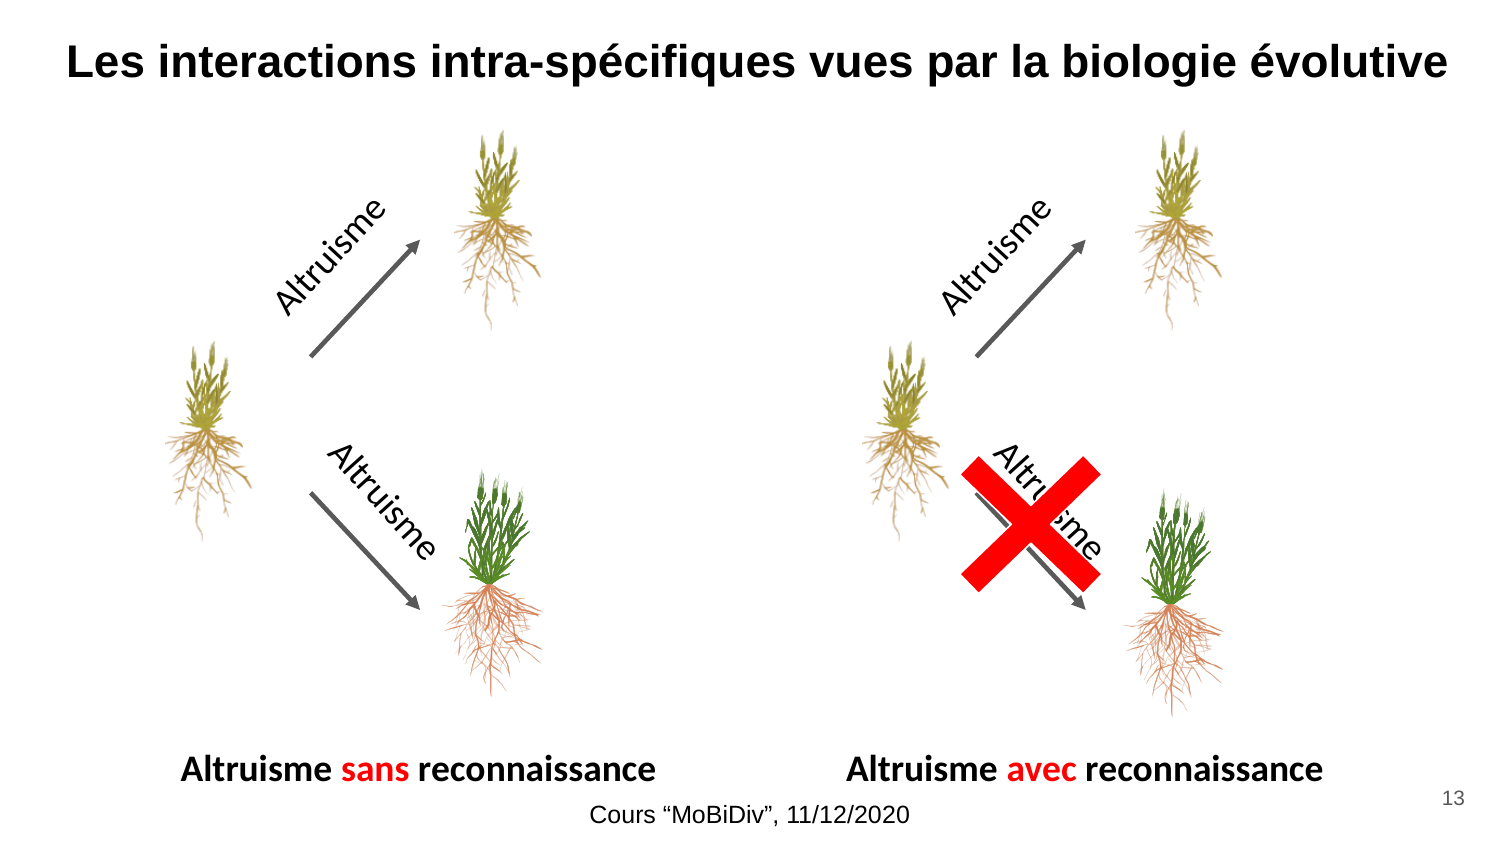

# Les interactions intra-spécifiques vues par la biologie évolutive
Altruisme
Altruisme
Altruisme
Altruisme
Altruisme sans reconnaissance
Altruisme avec reconnaissance